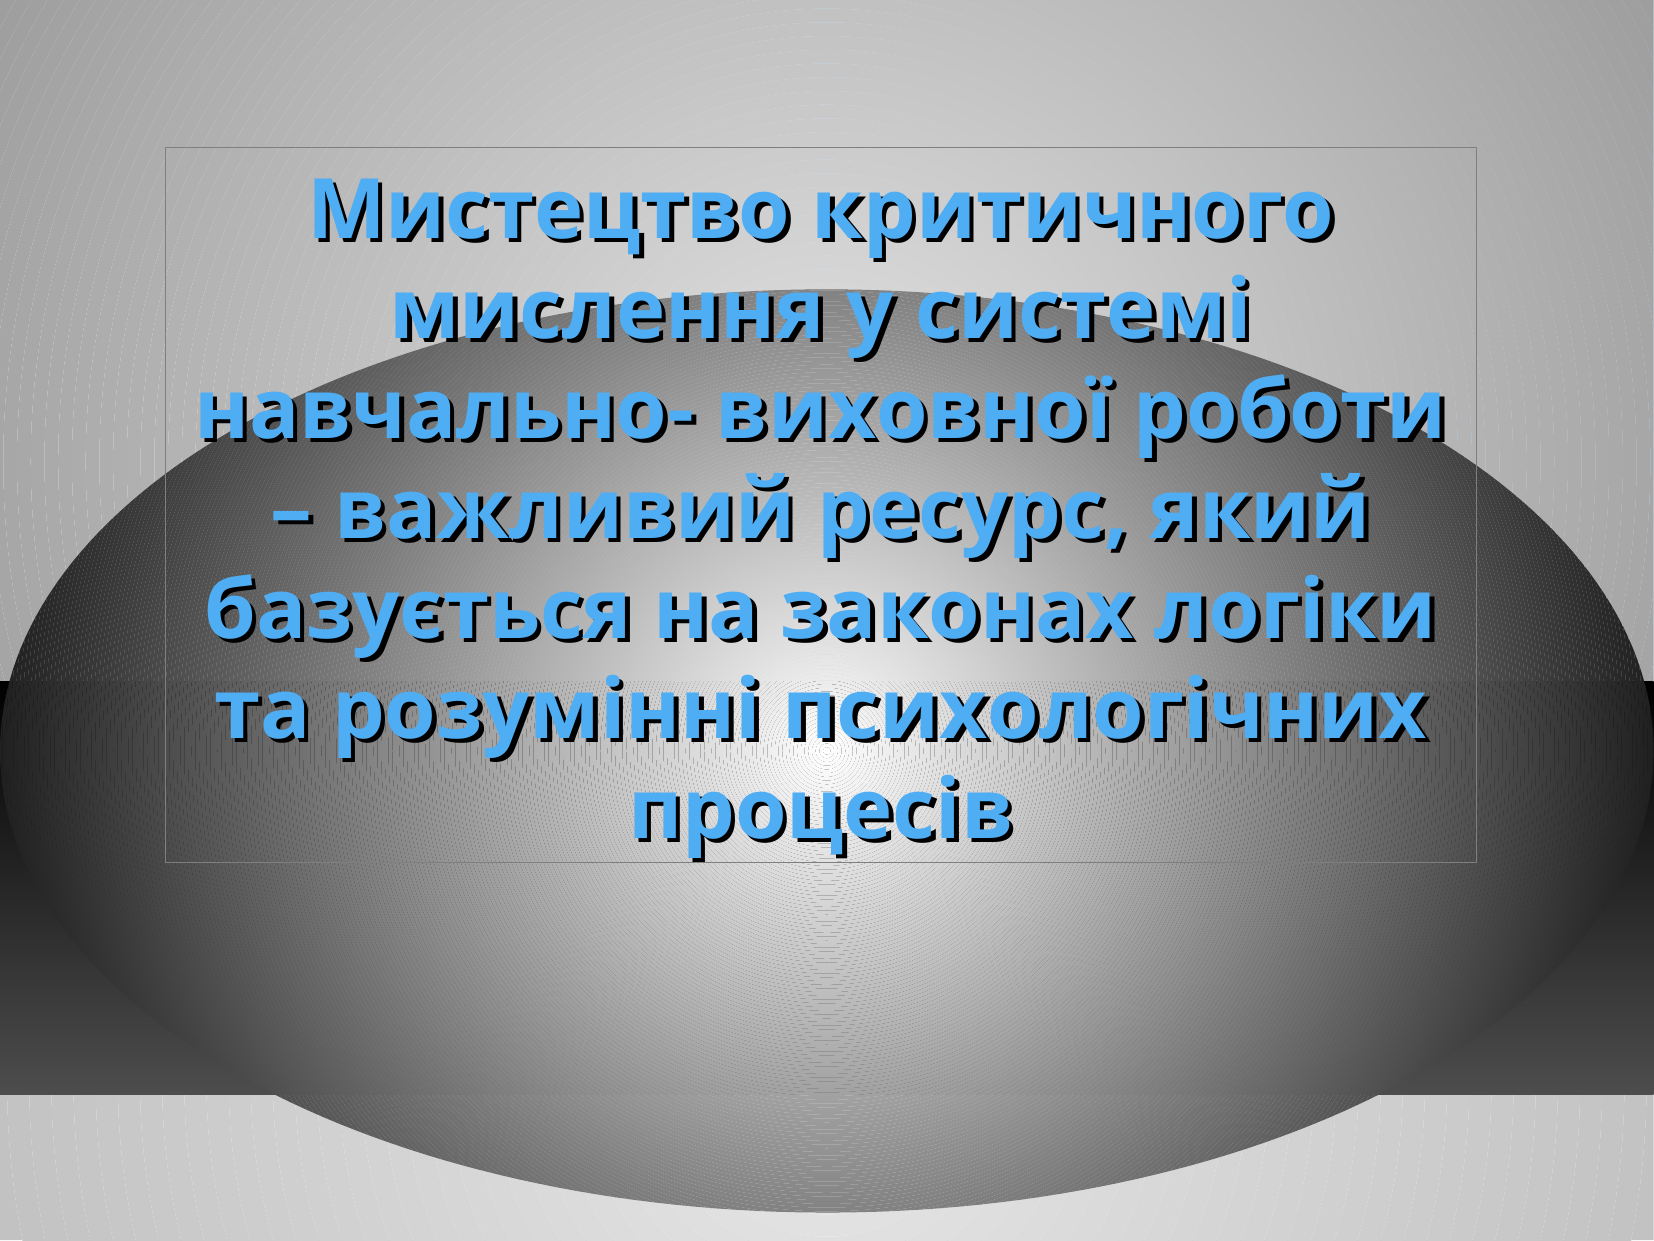

Мистецтво критичного мислення у системі навчально- виховної роботи – важливий ресурс, який базується на законах логіки та розумінні психологічних процесів